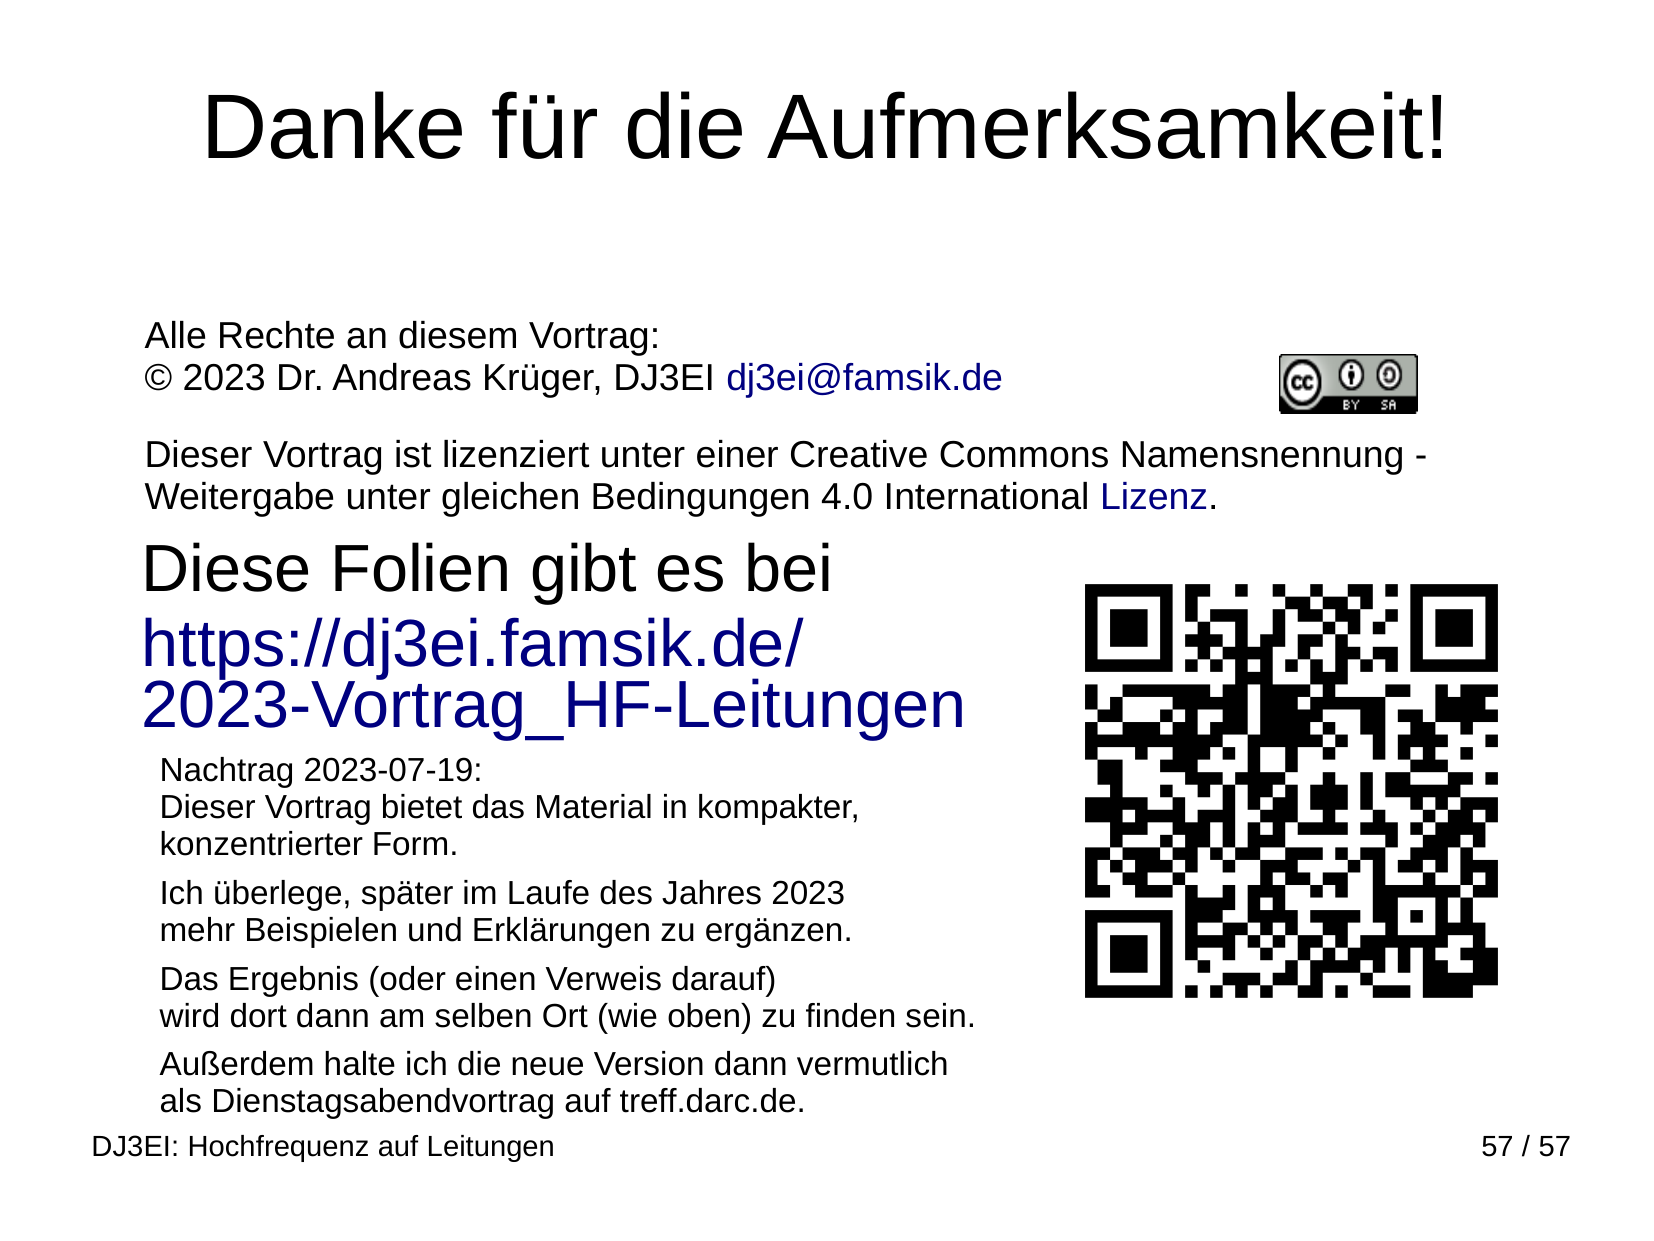

# Danke für die Aufmerksamkeit!
Alle Rechte an diesem Vortrag:
© 2023 Dr. Andreas Krüger, DJ3EI dj3ei@famsik.de
Dieser Vortrag ist lizenziert unter einer Creative Commons Namensnennung - Weitergabe unter gleichen Bedingungen 4.0 International Lizenz.
Diese Folien gibt es bei
https://dj3ei.famsik.de/ 2023-Vortrag_HF-Leitungen
Nachtrag 2023-07-19:
Dieser Vortrag bietet das Material in kompakter, konzentrierter Form.
Ich überlege, später im Laufe des Jahres 2023
mehr Beispielen und Erklärungen zu ergänzen.
Das Ergebnis (oder einen Verweis darauf)
wird dort dann am selben Ort (wie oben) zu finden sein.
Außerdem halte ich die neue Version dann vermutlich
als Dienstagsabendvortrag auf treff.darc.de.